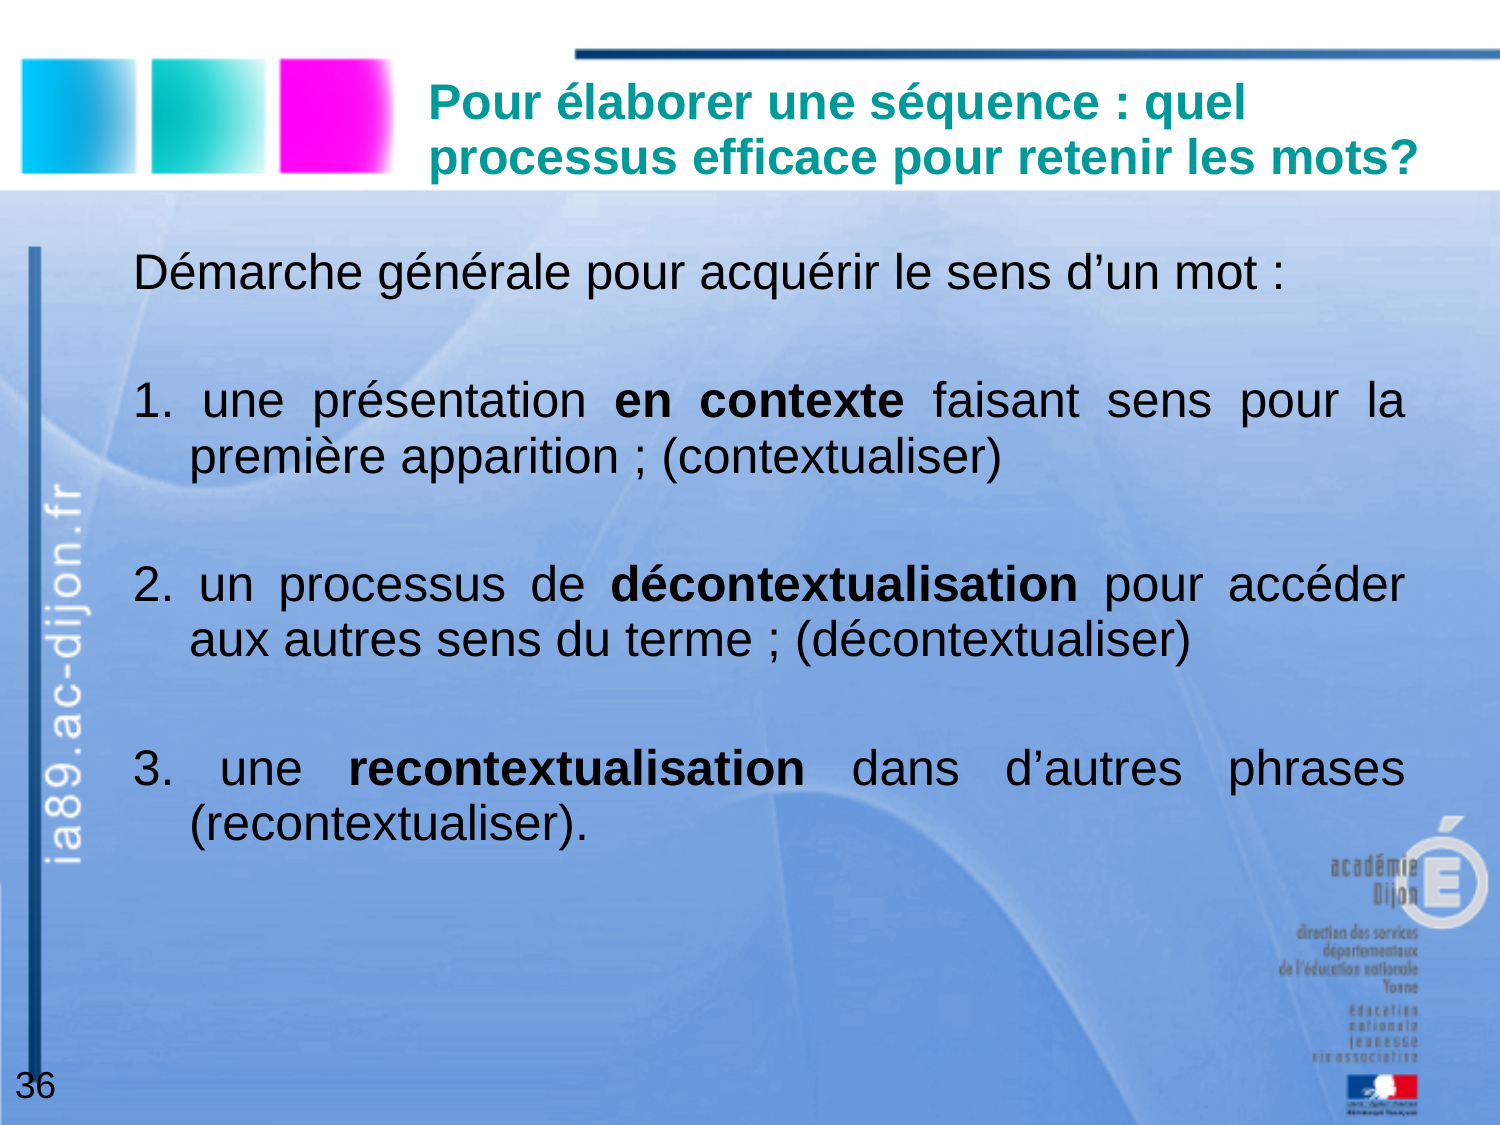

# Pour élaborer une séquence : quel processus efficace pour retenir les mots?
Démarche générale pour acquérir le sens d’un mot :
1. une présentation en contexte faisant sens pour la première apparition ; (contextualiser)
2. un processus de décontextualisation pour accéder aux autres sens du terme ; (décontextualiser)
3. une recontextualisation dans d’autres phrases (recontextualiser).